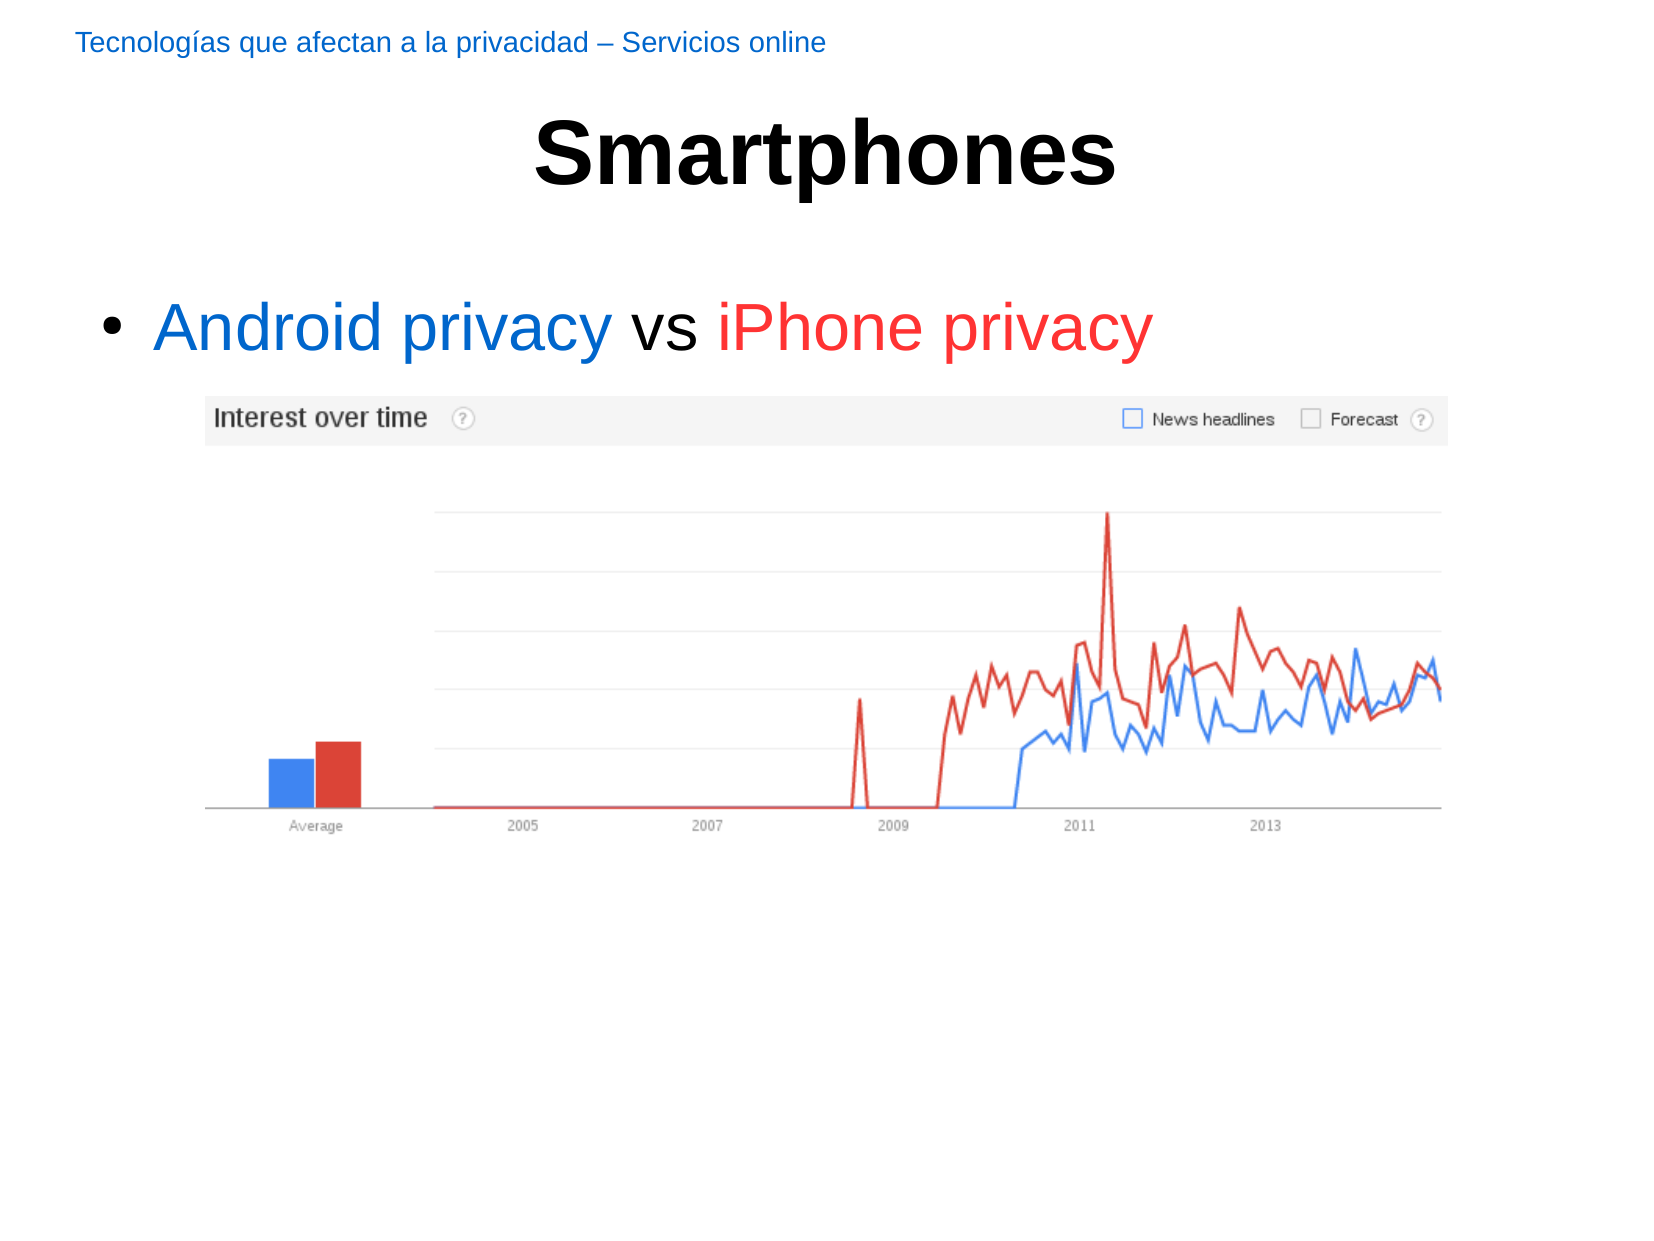

Tecnologías que afectan a la privacidad – Servicios online
# Smartphones
Android privacy vs iPhone privacy